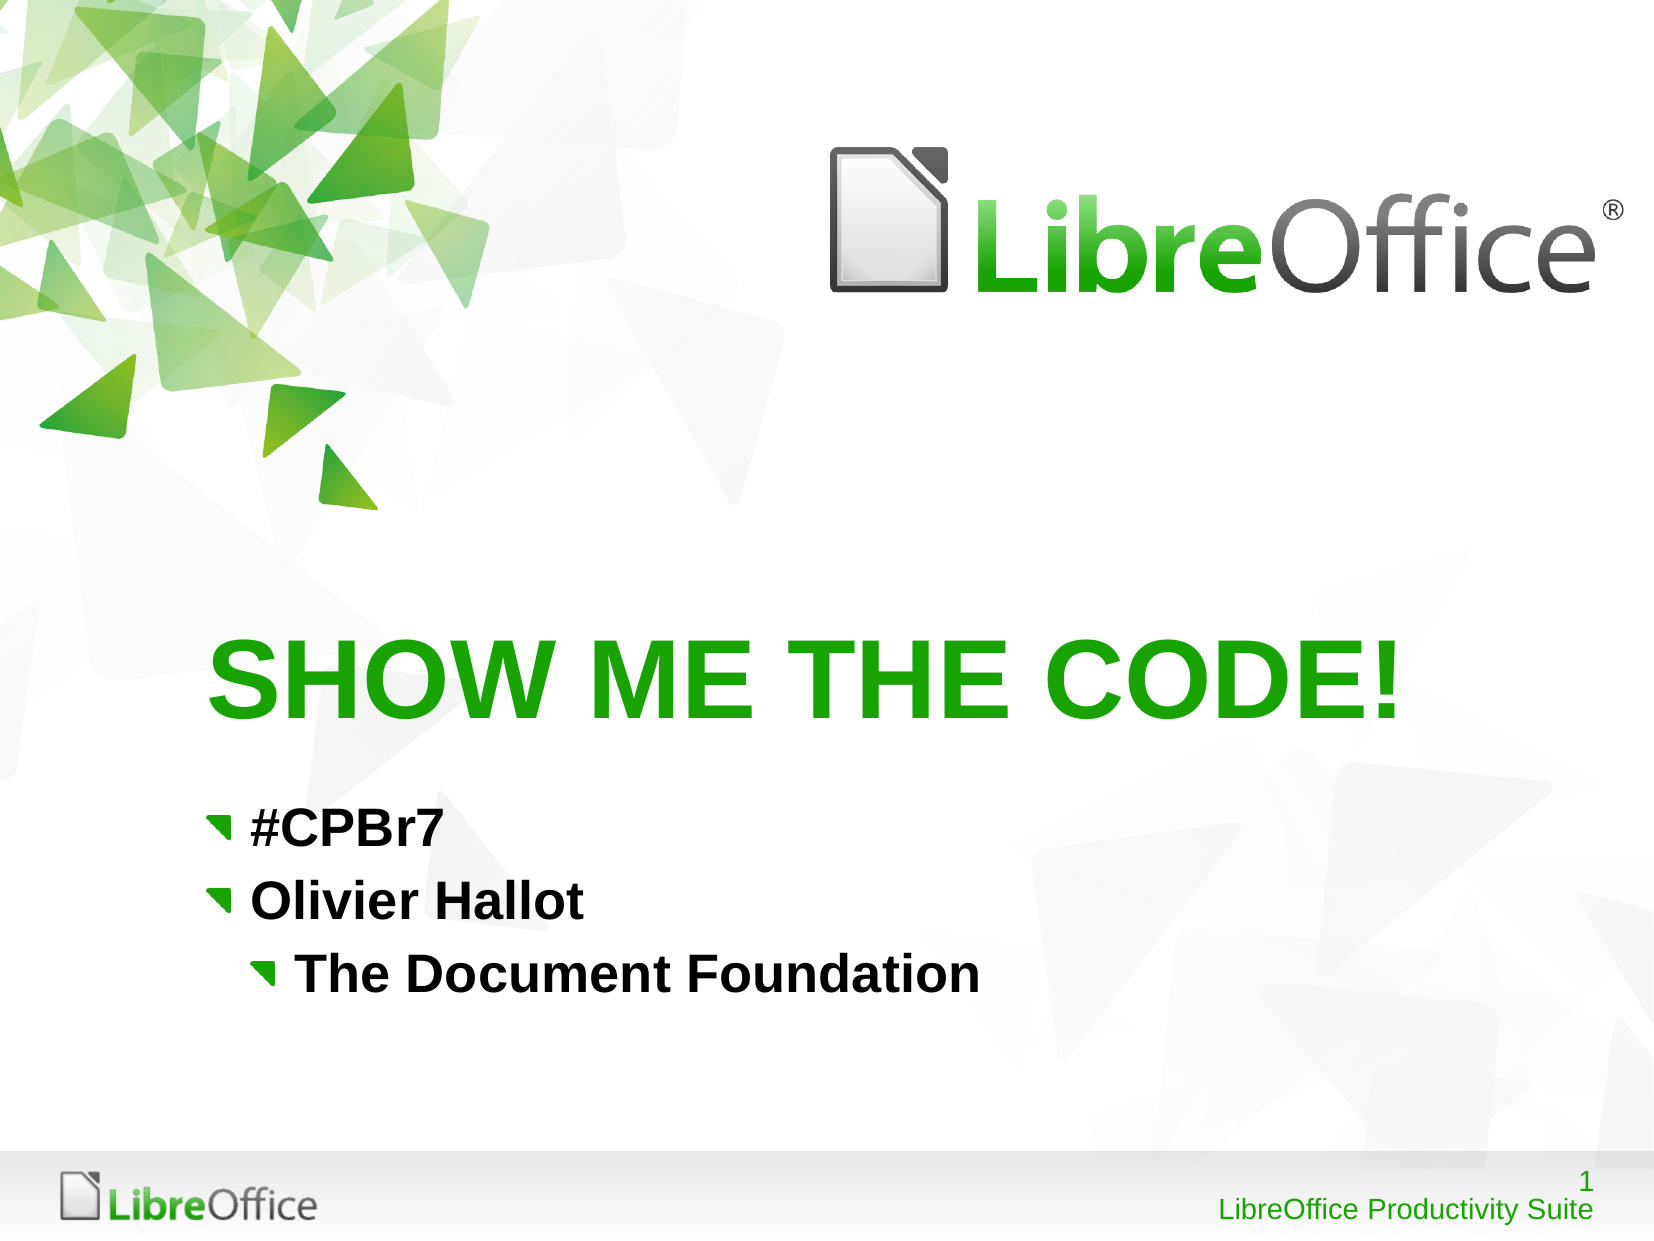

# SHOW ME THE CODE!
#CPBr7
Olivier Hallot
The Document Foundation
1
LibreOffice Productivity Suite